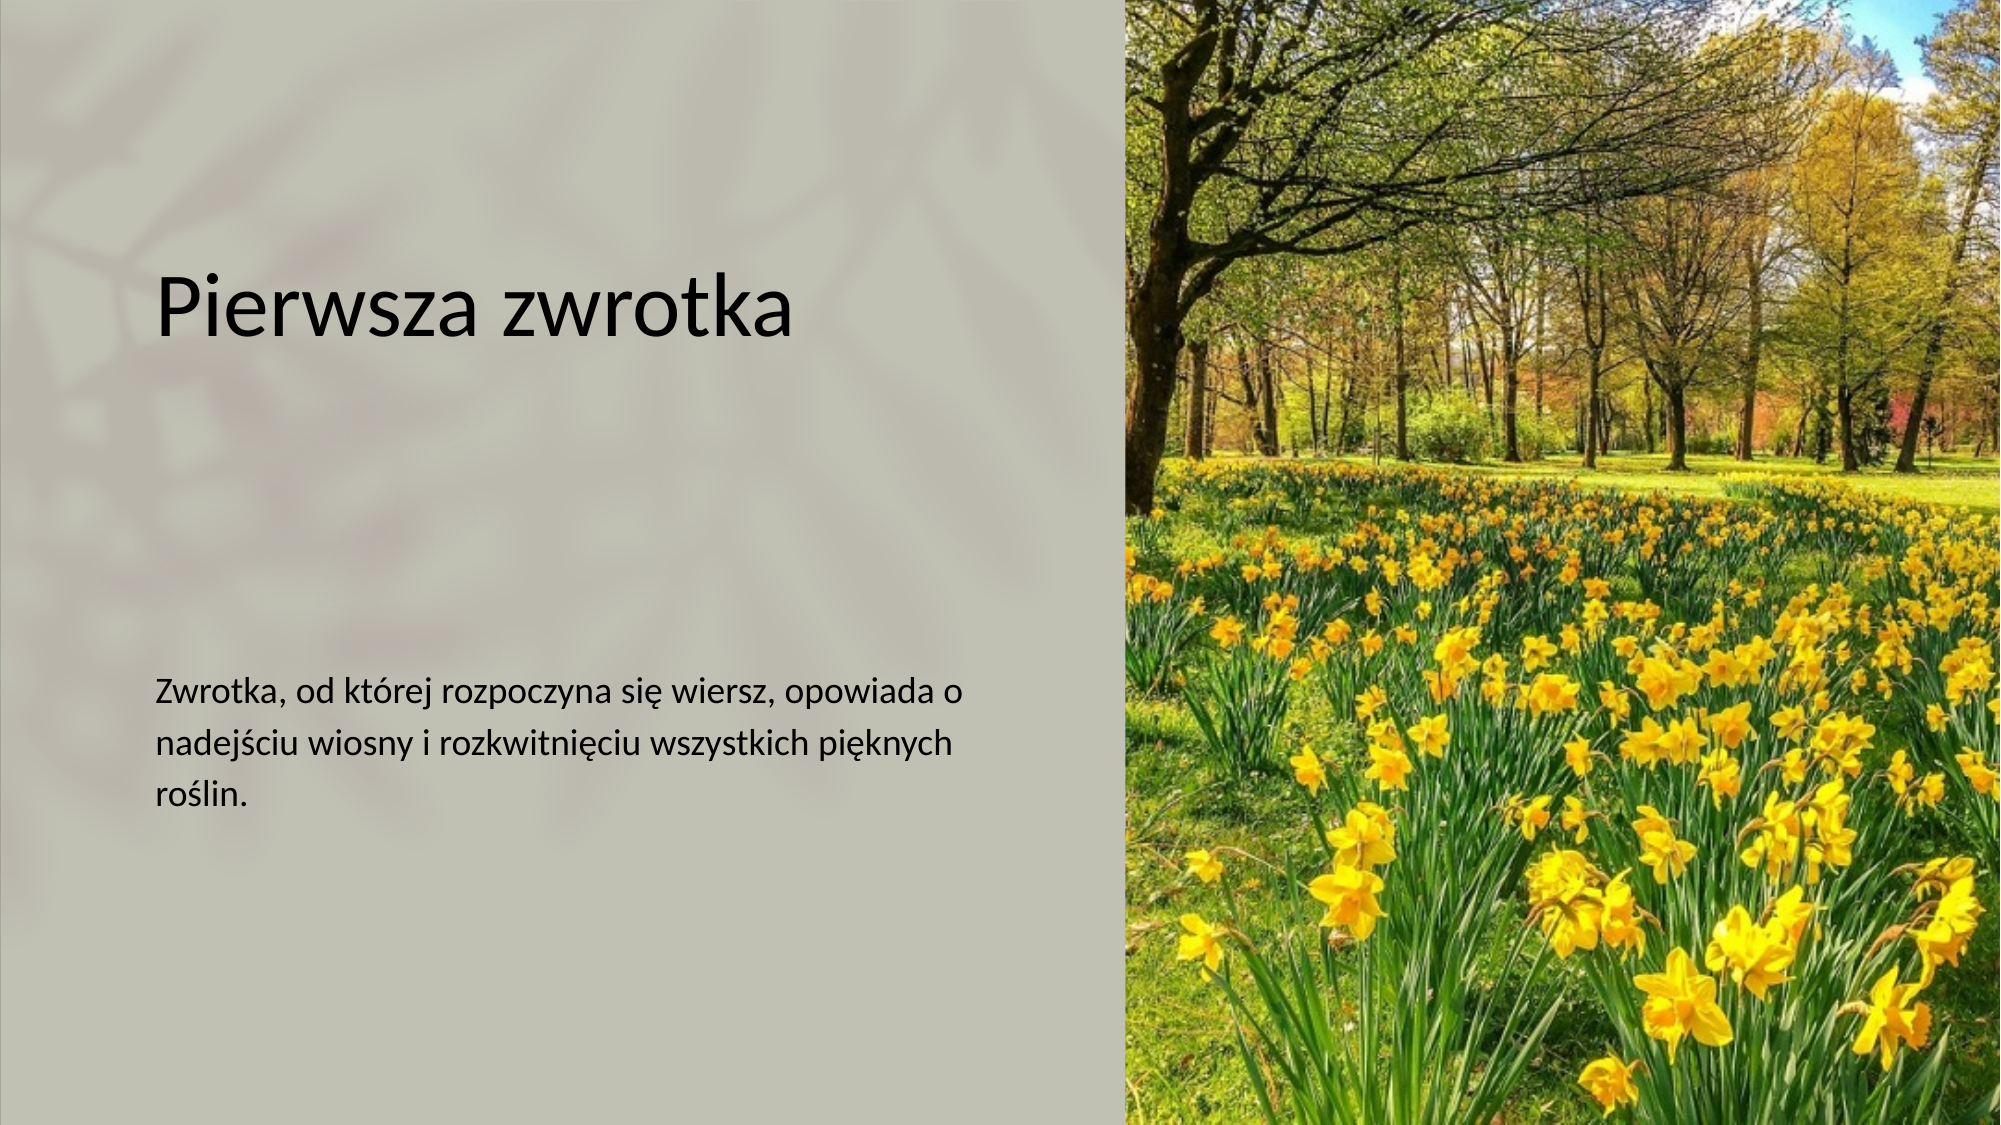

# Pierwsza zwrotka
Zwrotka, od której rozpoczyna się wiersz, opowiada o nadejściu wiosny i rozkwitnięciu wszystkich pięknych roślin.